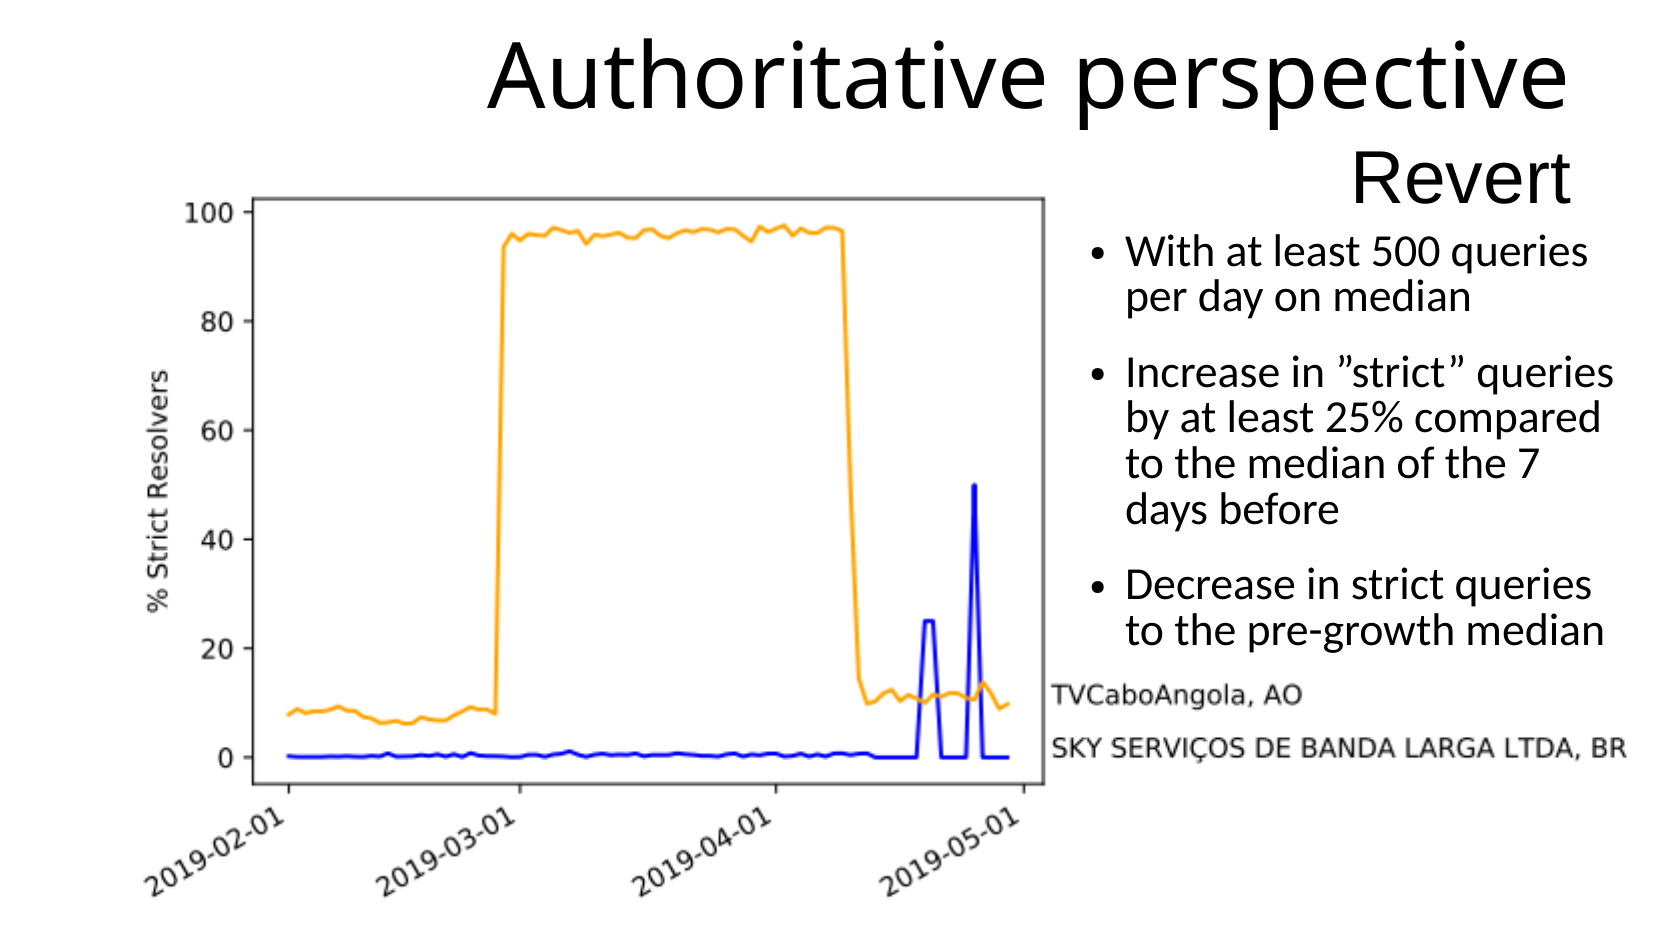

# Authoritative perspective Revert
With at least 500 queries per day on median
Increase in ”strict” queries by at least 25% compared to the median of the 7 days before
Decrease in strict queries to the pre-growth median